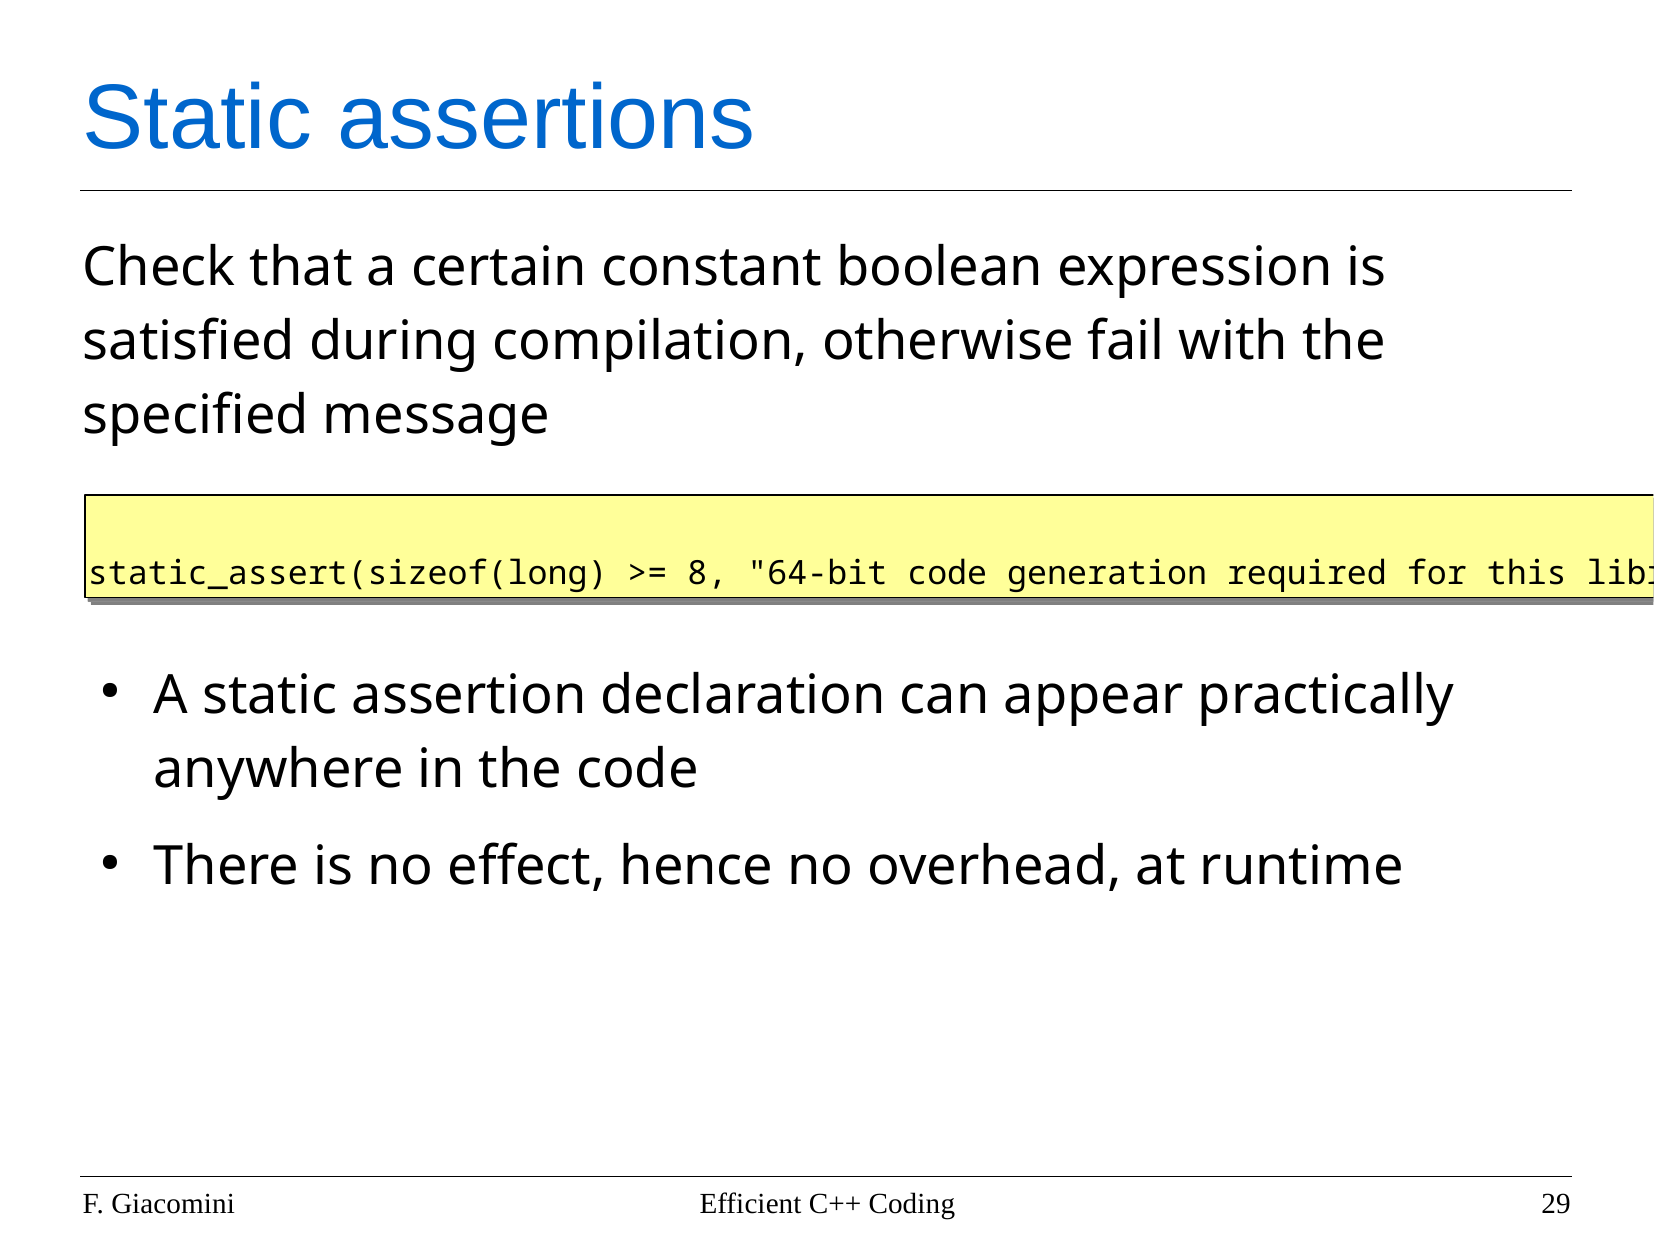

# Static assertions
Check that a certain constant boolean expression is satisfied during compilation, otherwise fail with the specified message
static_assert(sizeof(long) >= 8, "64-bit code generation required for this library.");
A static assertion declaration can appear practically anywhere in the code
There is no effect, hence no overhead, at runtime
F. Giacomini
Efficient C++ Coding
29